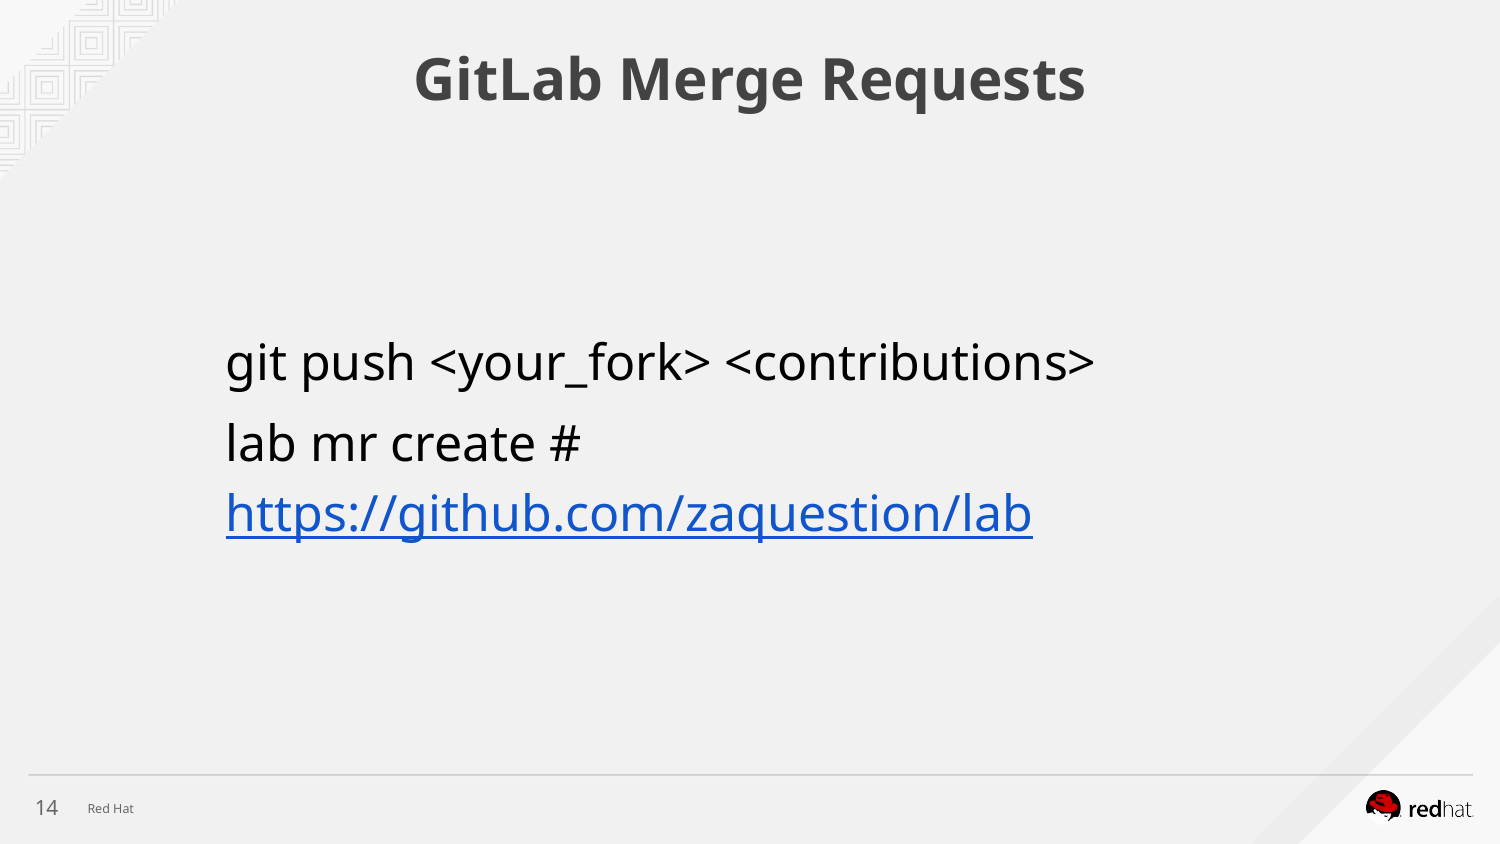

GitLab Merge Requests
# git push <your_fork> <contributions>
lab mr create # https://github.com/zaquestion/lab